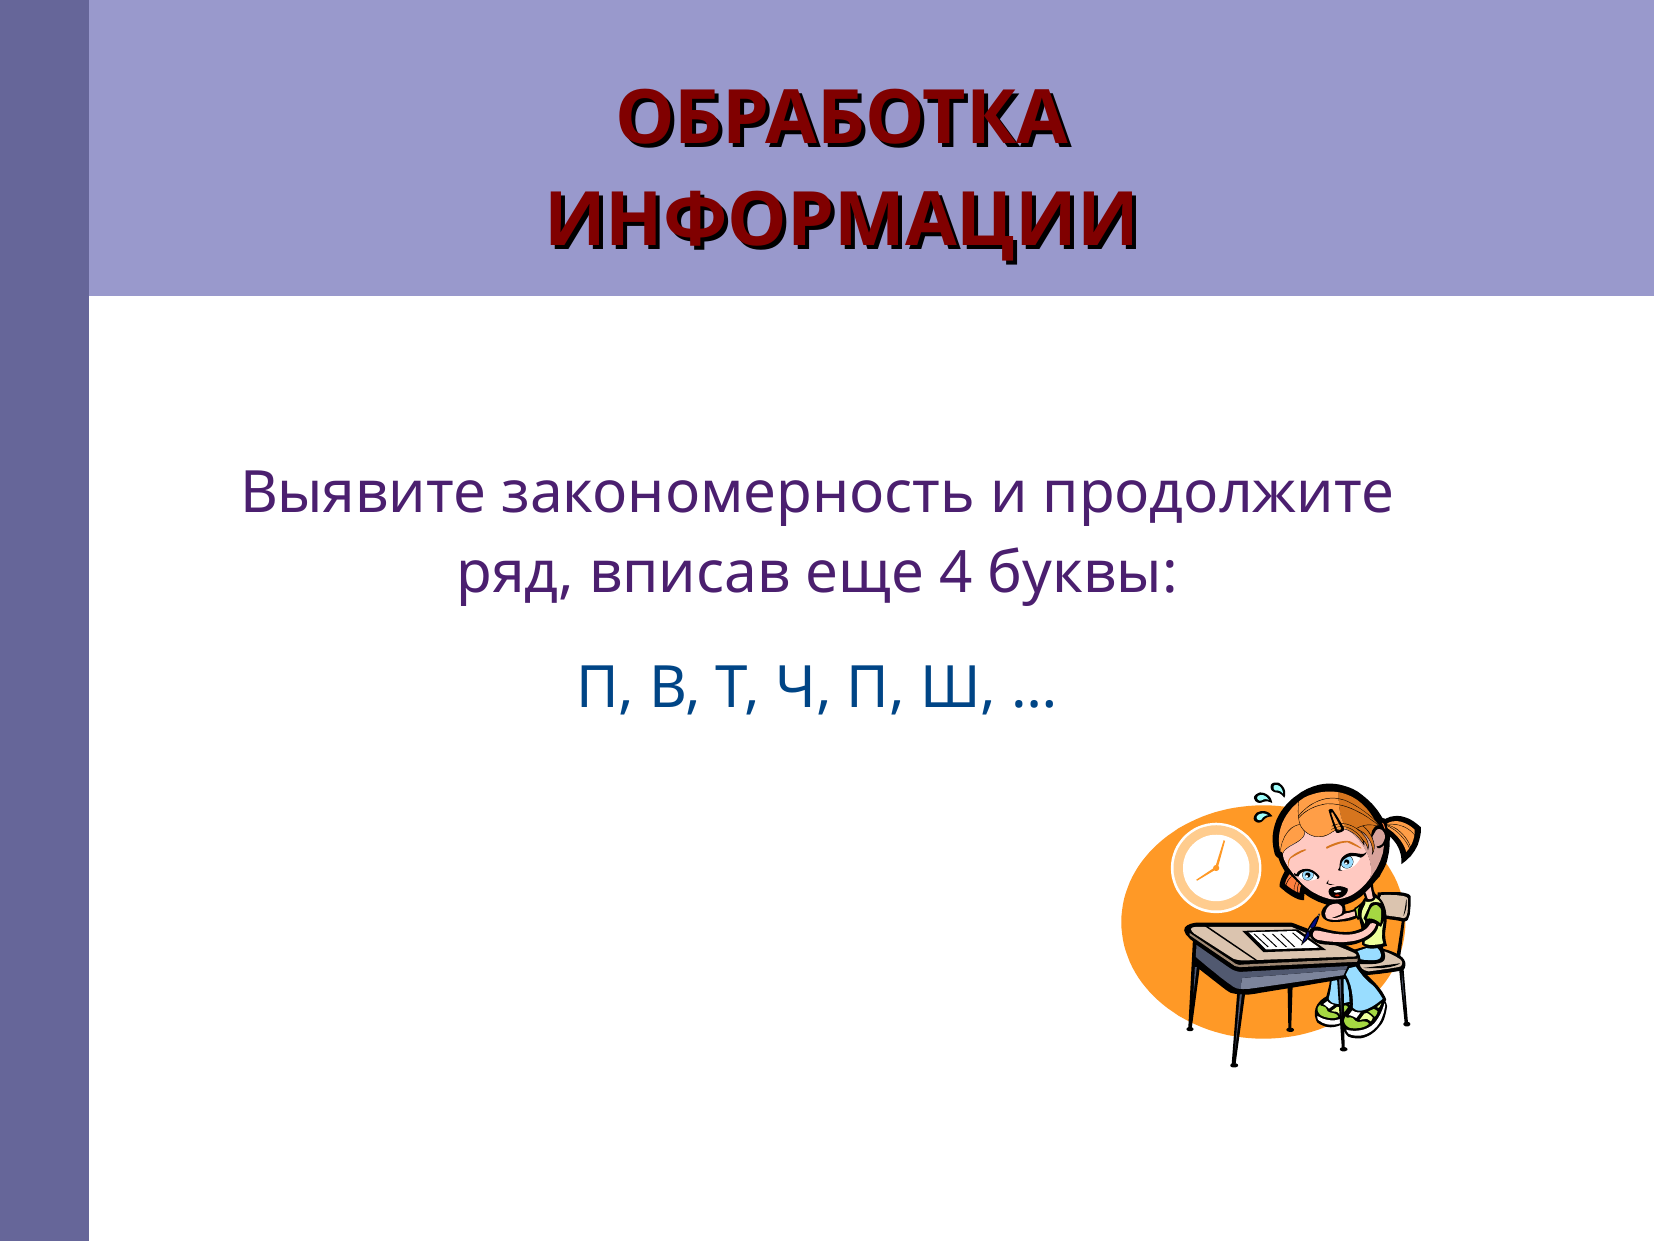

ОБРАБОТКА ИНФОРМАЦИИ
Выявите закономерность и продолжите ряд, вписав еще 4 буквы:
П, В, Т, Ч, П, Ш, …